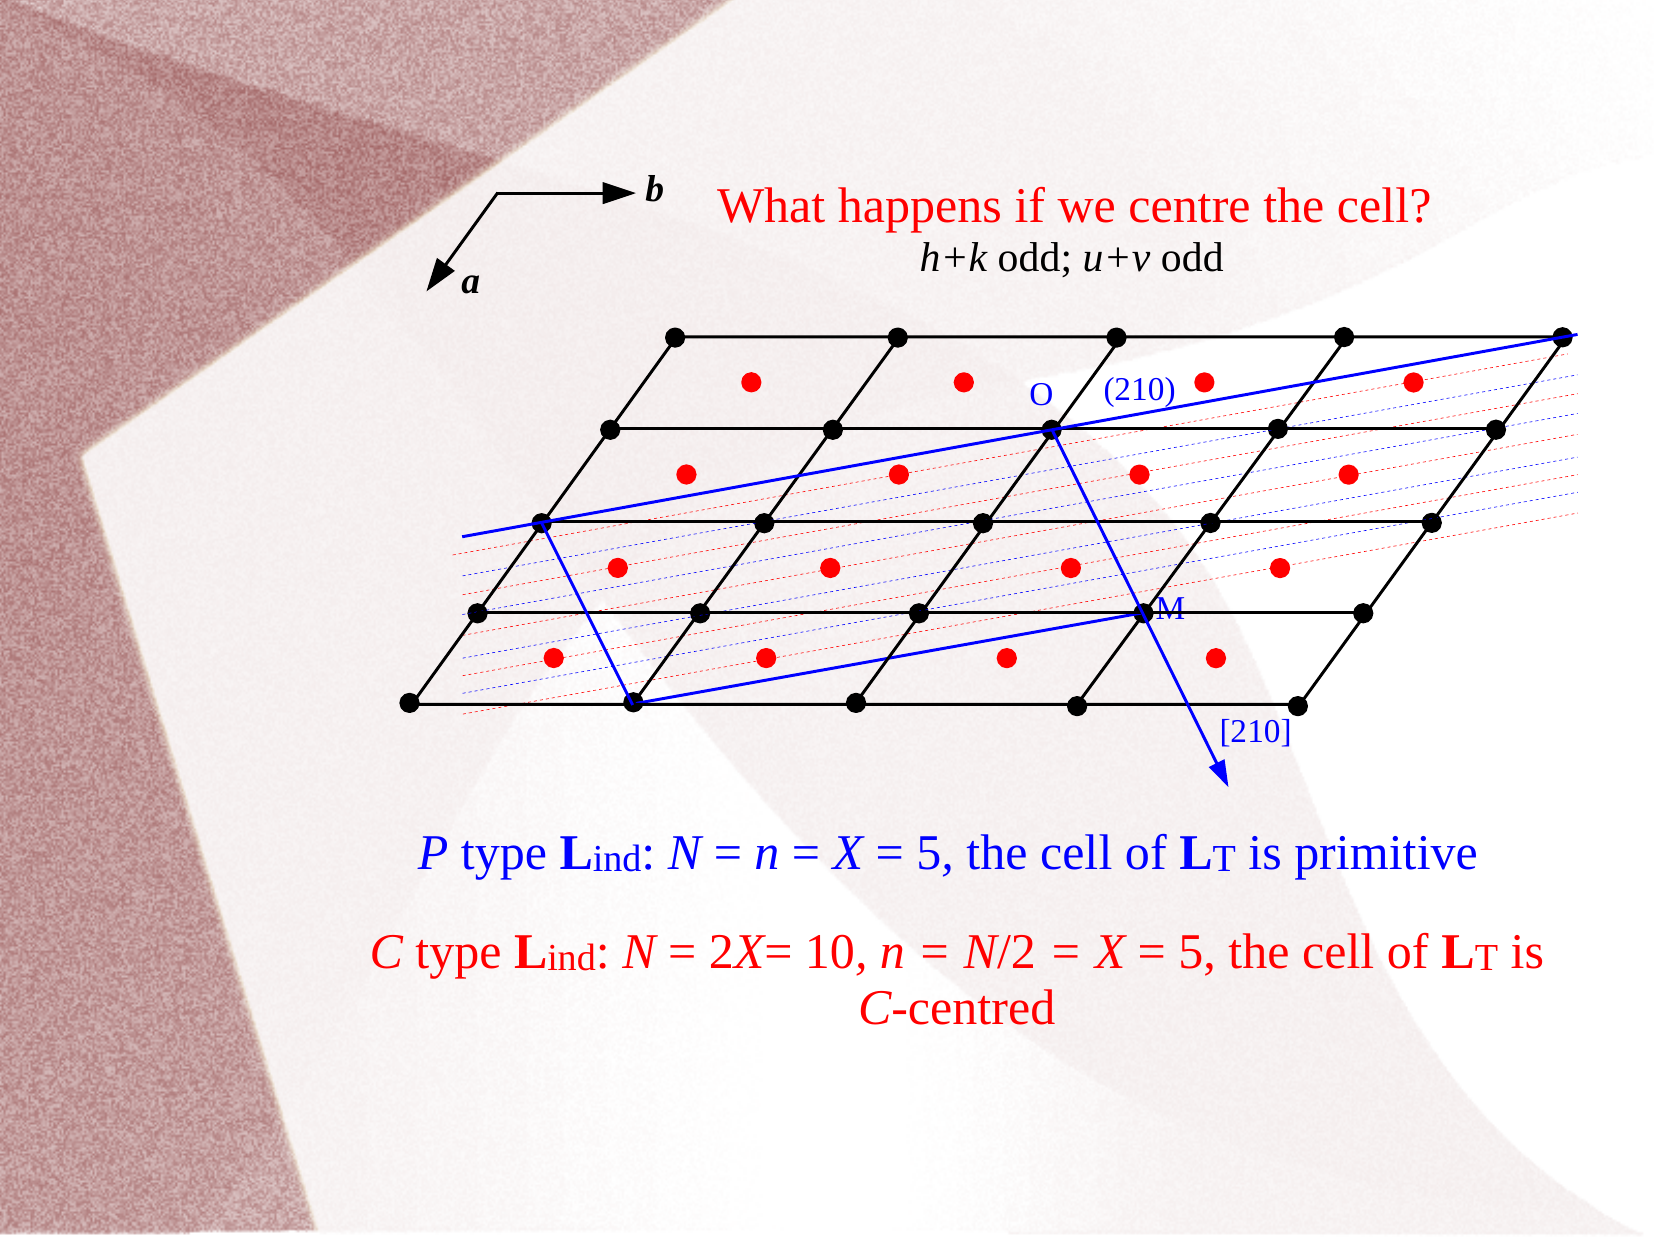

b
a
What happens if we centre the cell?
h+k odd; u+v odd
(210)
O
M
[210]
P type Lind: N = n = X = 5, the cell of LT is primitive
C type Lind: N = 2X= 10, n = N/2 = X = 5, the cell of LT is C-centred